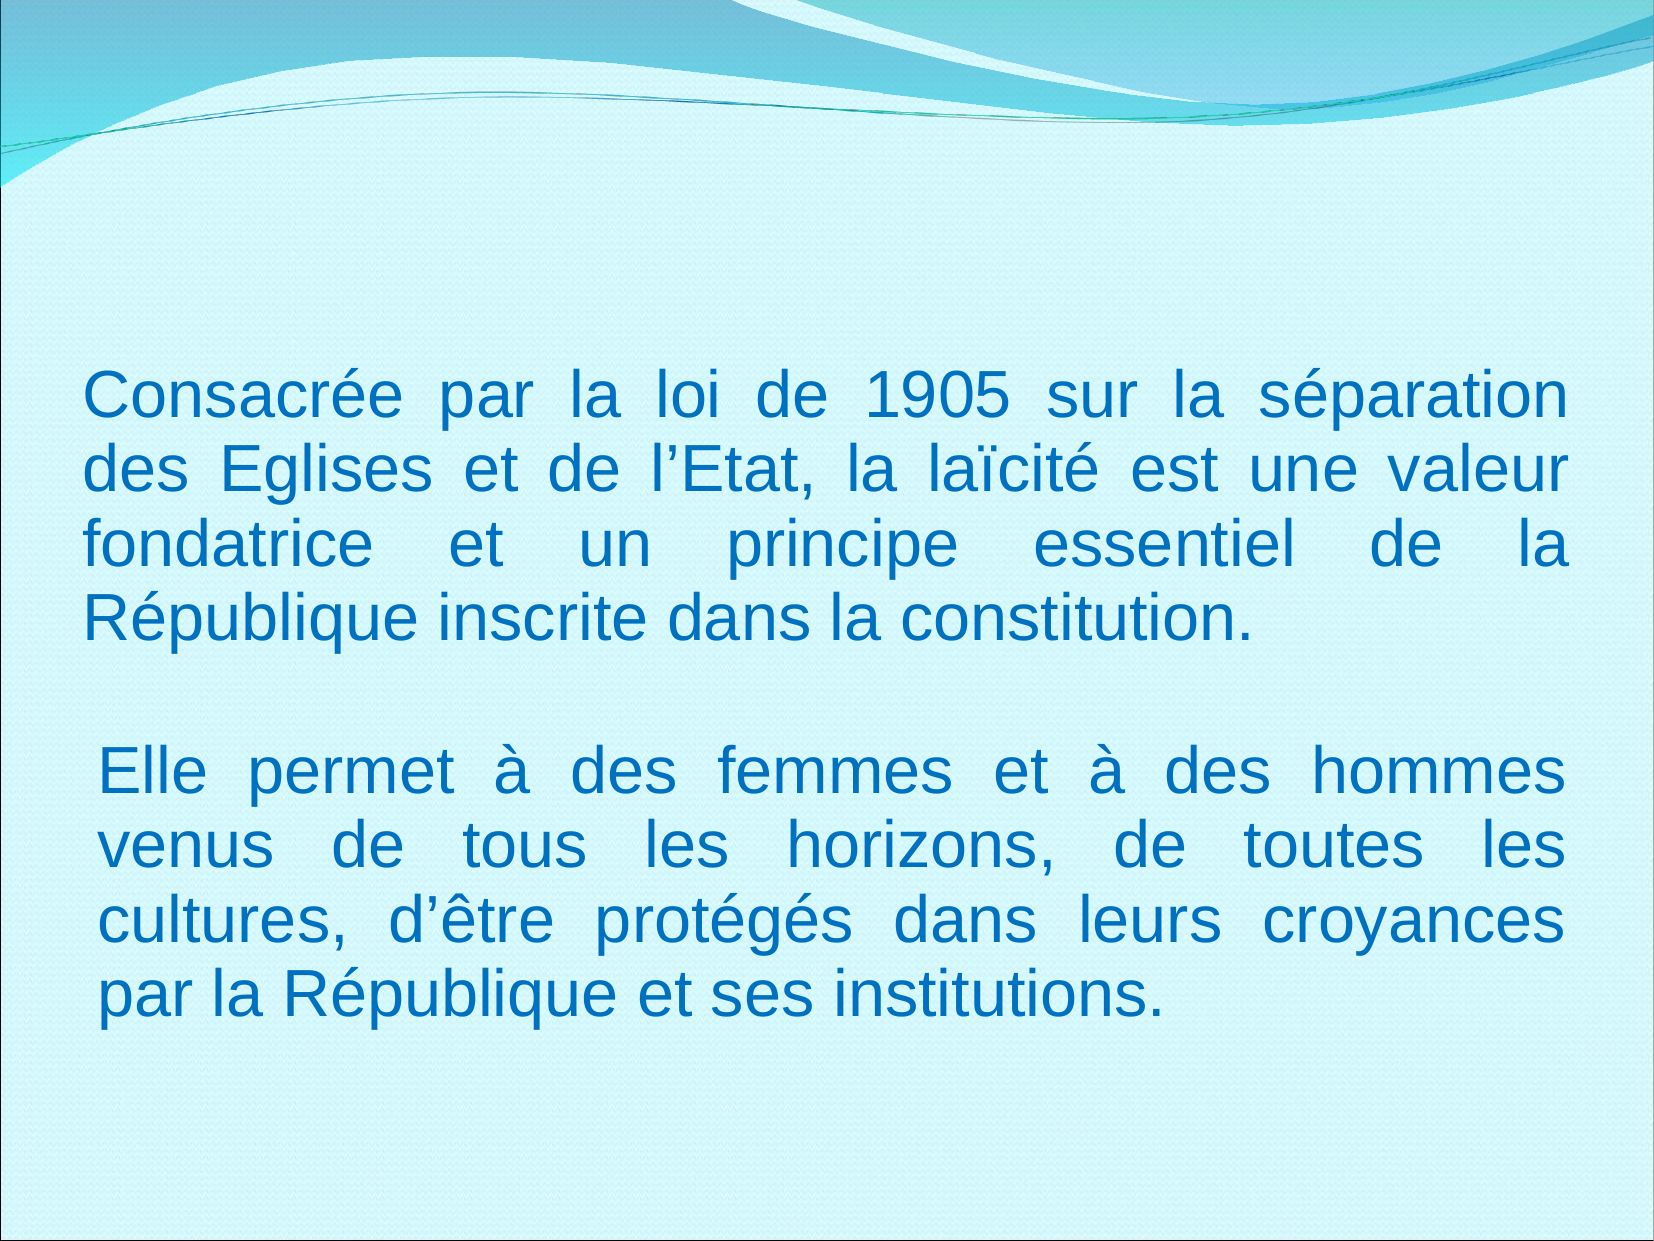

Consacrée par la loi de 1905 sur la séparation des Eglises et de l’Etat, la laïcité est une valeur fondatrice et un principe essentiel de la République inscrite dans la constitution.
Elle permet à des femmes et à des hommes venus de tous les horizons, de toutes les cultures, d’être protégés dans leurs croyances par la République et ses institutions.